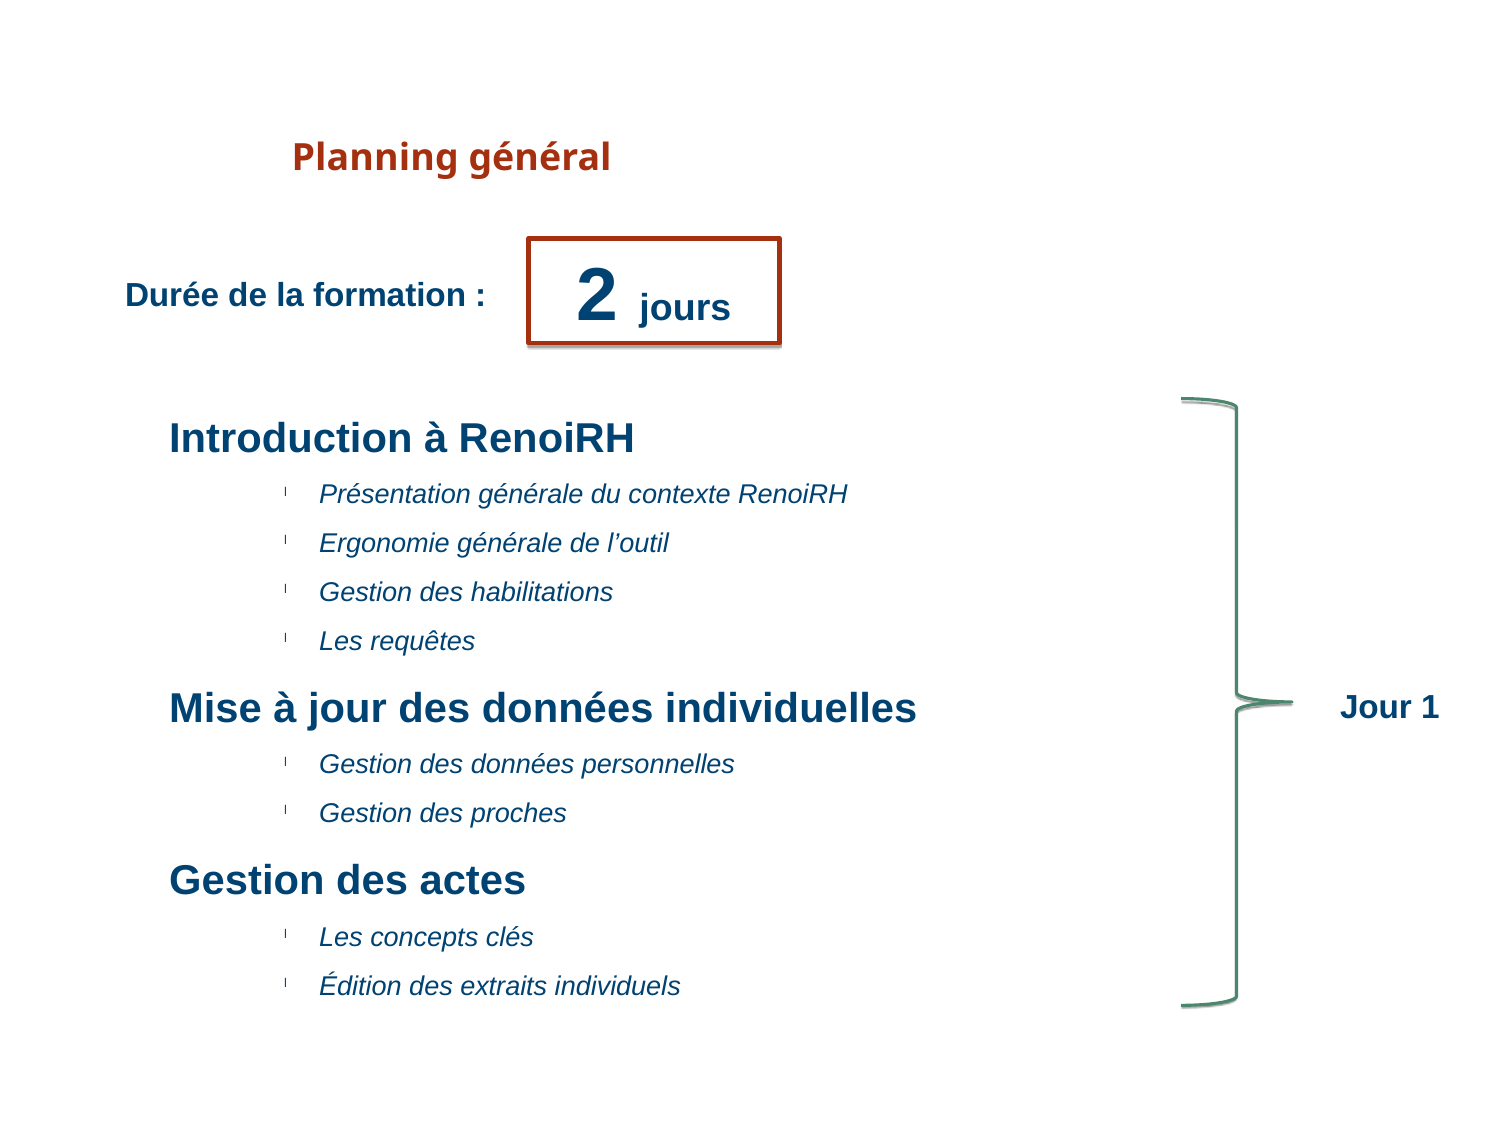

Planning général
Durée de la formation :
2 jours
Introduction à RenoiRH
Présentation générale du contexte RenoiRH
Ergonomie générale de l’outil
Gestion des habilitations
Les requêtes
Mise à jour des données individuelles
Gestion des données personnelles
Gestion des proches
Gestion des actes
Les concepts clés
Édition des extraits individuels
Jour 1